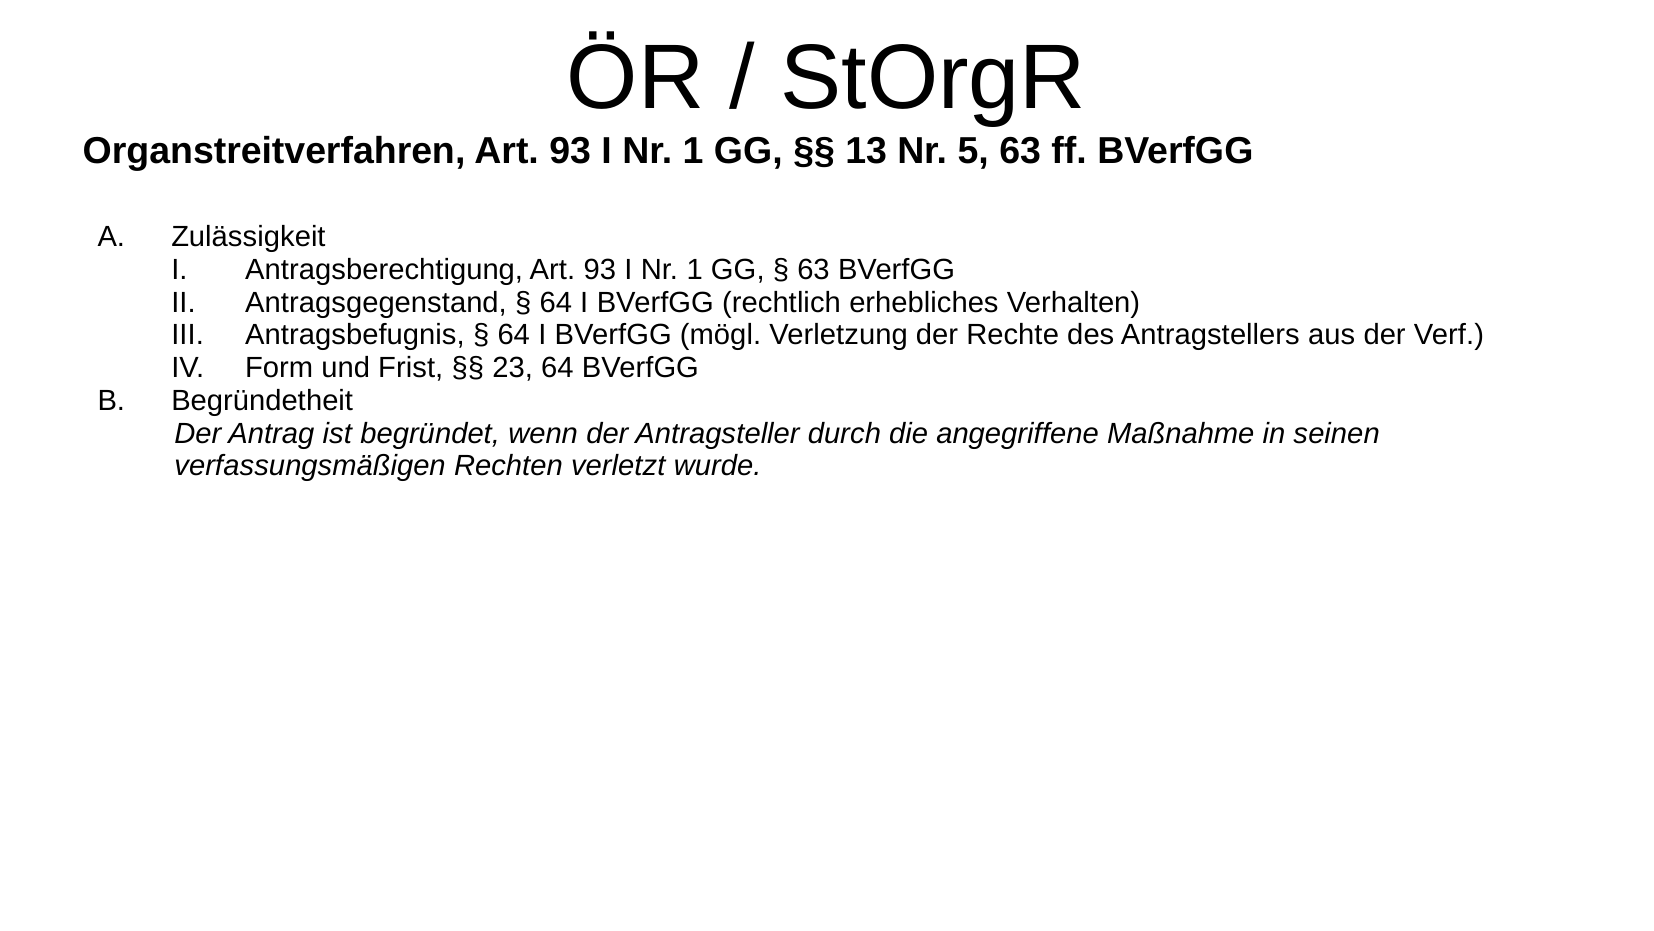

# ÖR / StOrgR
Organstreitverfahren, Art. 93 I Nr. 1 GG, §§ 13 Nr. 5, 63 ff. BVerfGG
A. 	Zulässigkeit
	I. 	Antragsberechtigung, Art. 93 I Nr. 1 GG, § 63 BVerfGG
	II. 	Antragsgegenstand, § 64 I BVerfGG (rechtlich erhebliches Verhalten)
	III. 	Antragsbefugnis, § 64 I BVerfGG (mögl. Verletzung der Rechte des Antragstellers aus der Verf.)
	IV. 	Form und Frist, §§ 23, 64 BVerfGG
B. 	Begründetheit
Der Antrag ist begründet, wenn der Antragsteller durch die angegriffene Maßnahme in seinen verfassungsmäßigen Rechten verletzt wurde.